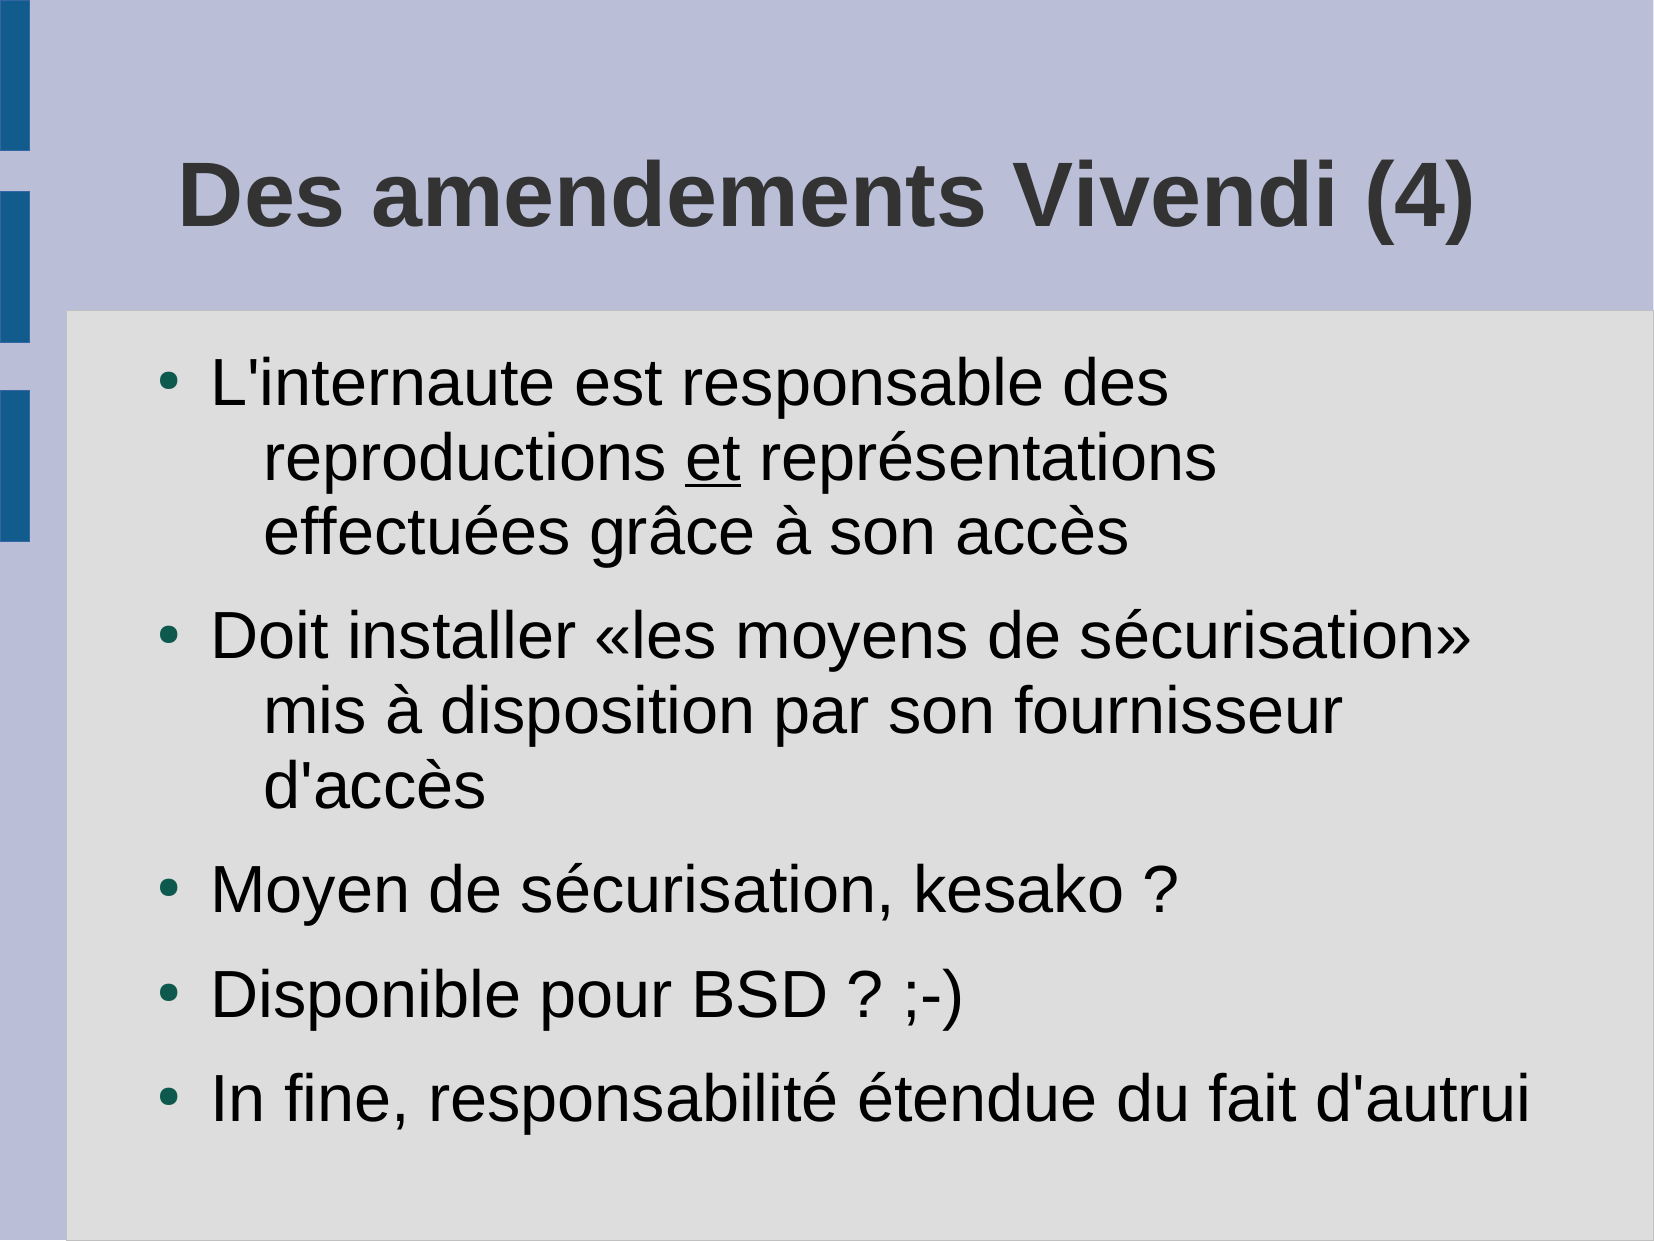

# Des amendements Vivendi (4)
L'internaute est responsable des reproductions et représentations effectuées grâce à son accès
Doit installer «les moyens de sécurisation» mis à disposition par son fournisseur d'accès
Moyen de sécurisation, kesako ?
Disponible pour BSD ? ;-)
In fine, responsabilité étendue du fait d'autrui